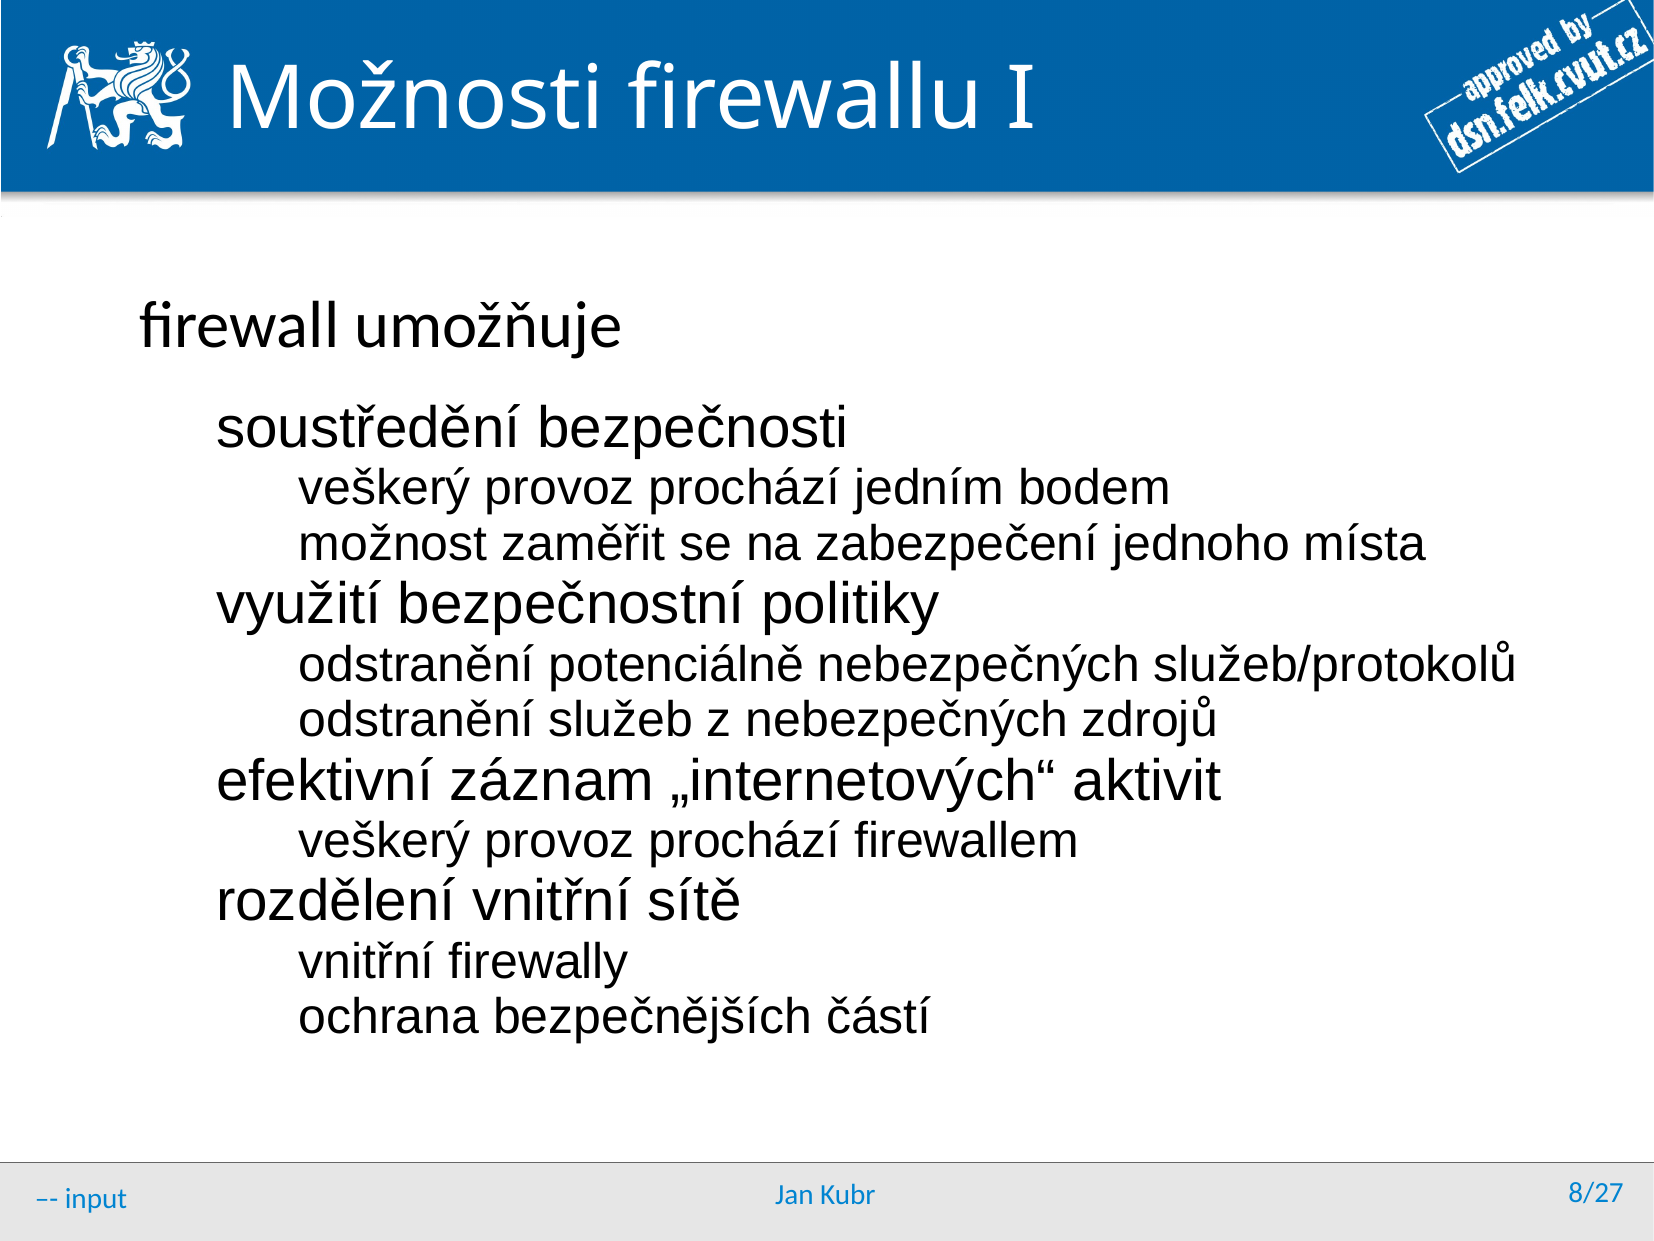

# Možnosti firewallu I
firewall umožňuje
soustředění bezpečnosti
veškerý provoz prochází jedním bodem
možnost zaměřit se na zabezpečení jednoho místa
využití bezpečnostní politiky
odstranění potenciálně nebezpečných služeb/protokolů
odstranění služeb z nebezpečných zdrojů
efektivní záznam „internetových“ aktivit
veškerý provoz prochází firewallem
rozdělení vnitřní sítě
vnitřní firewally
ochrana bezpečnějších částí
8
Jan Kubr
02/2006